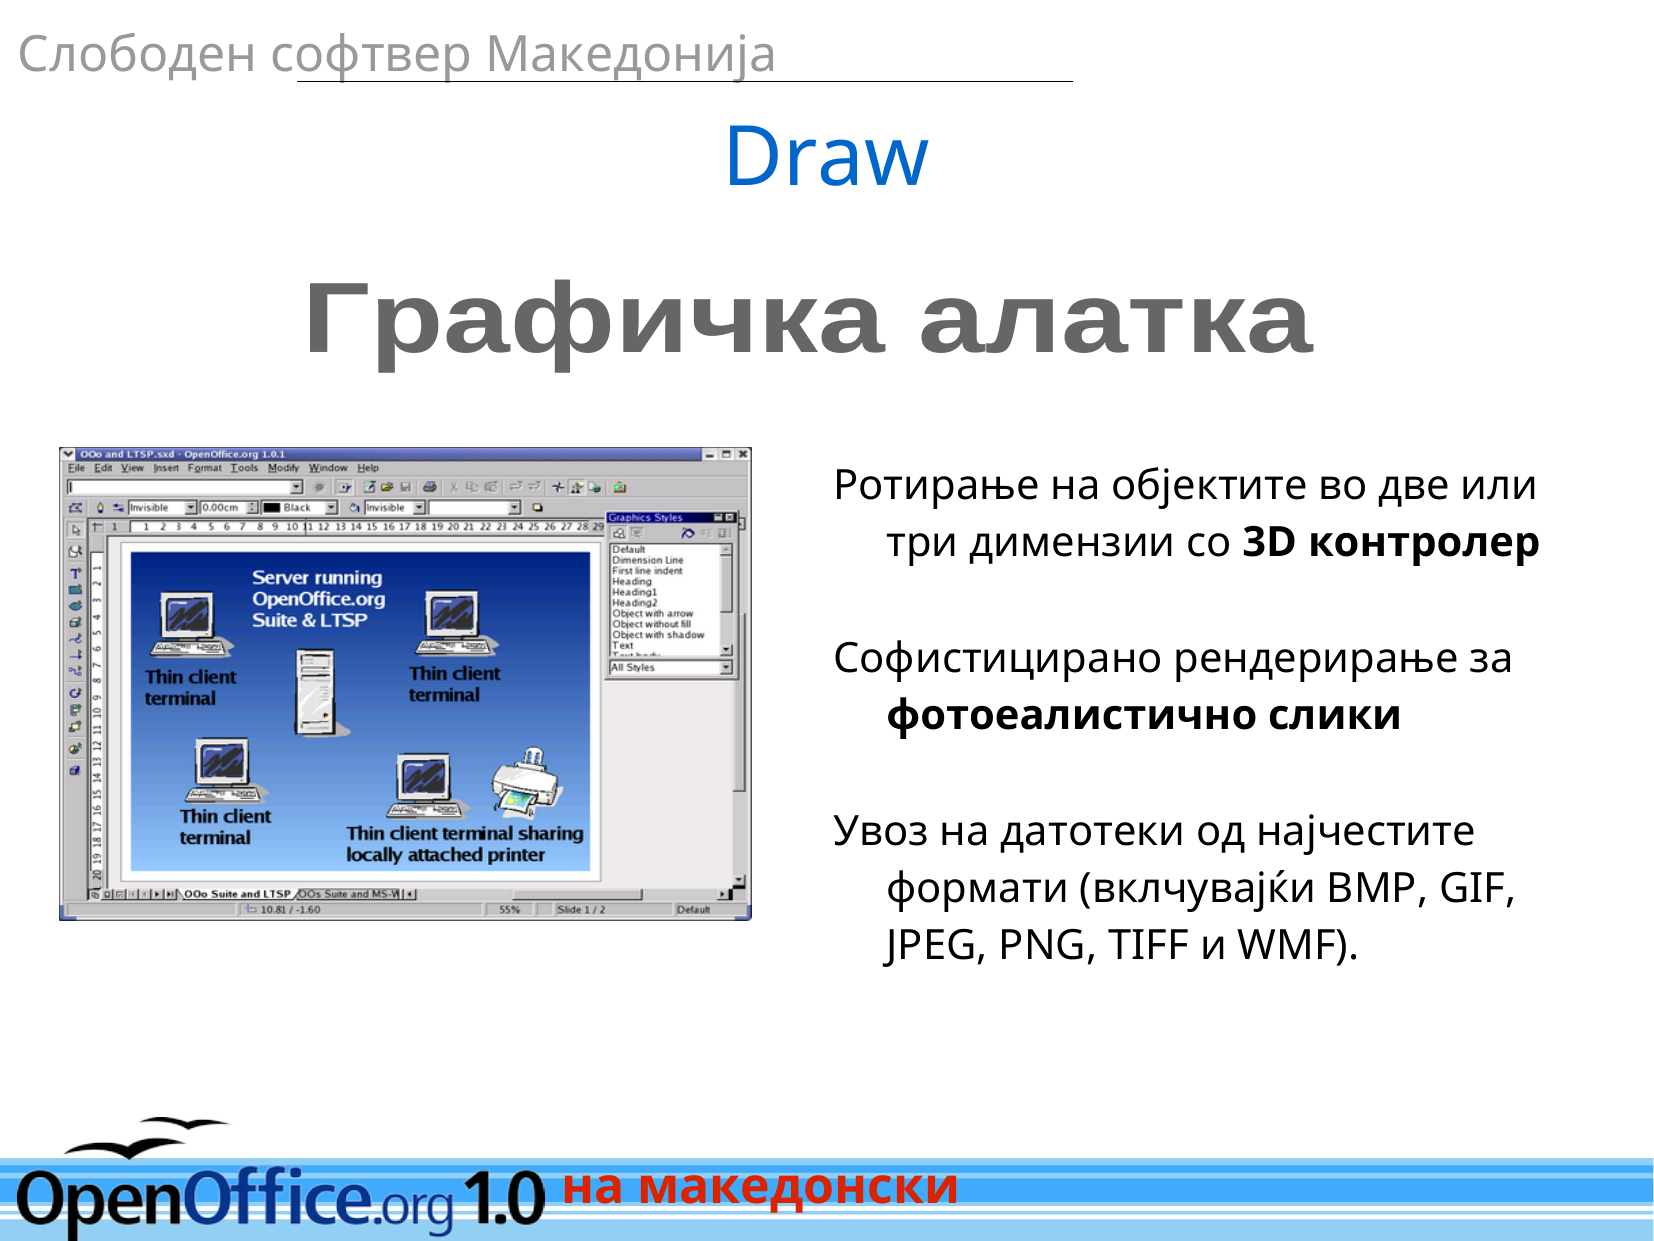

# Draw
Графичка алатка
Ротирање на објектите во две или три димензии со 3D контролер
Софистицирано рендерирање за фотоеалистично слики
Увоз на датотеки од најчестите формати (вклчувајќи BMP, GIF, JPEG, PNG, TIFF и WMF).